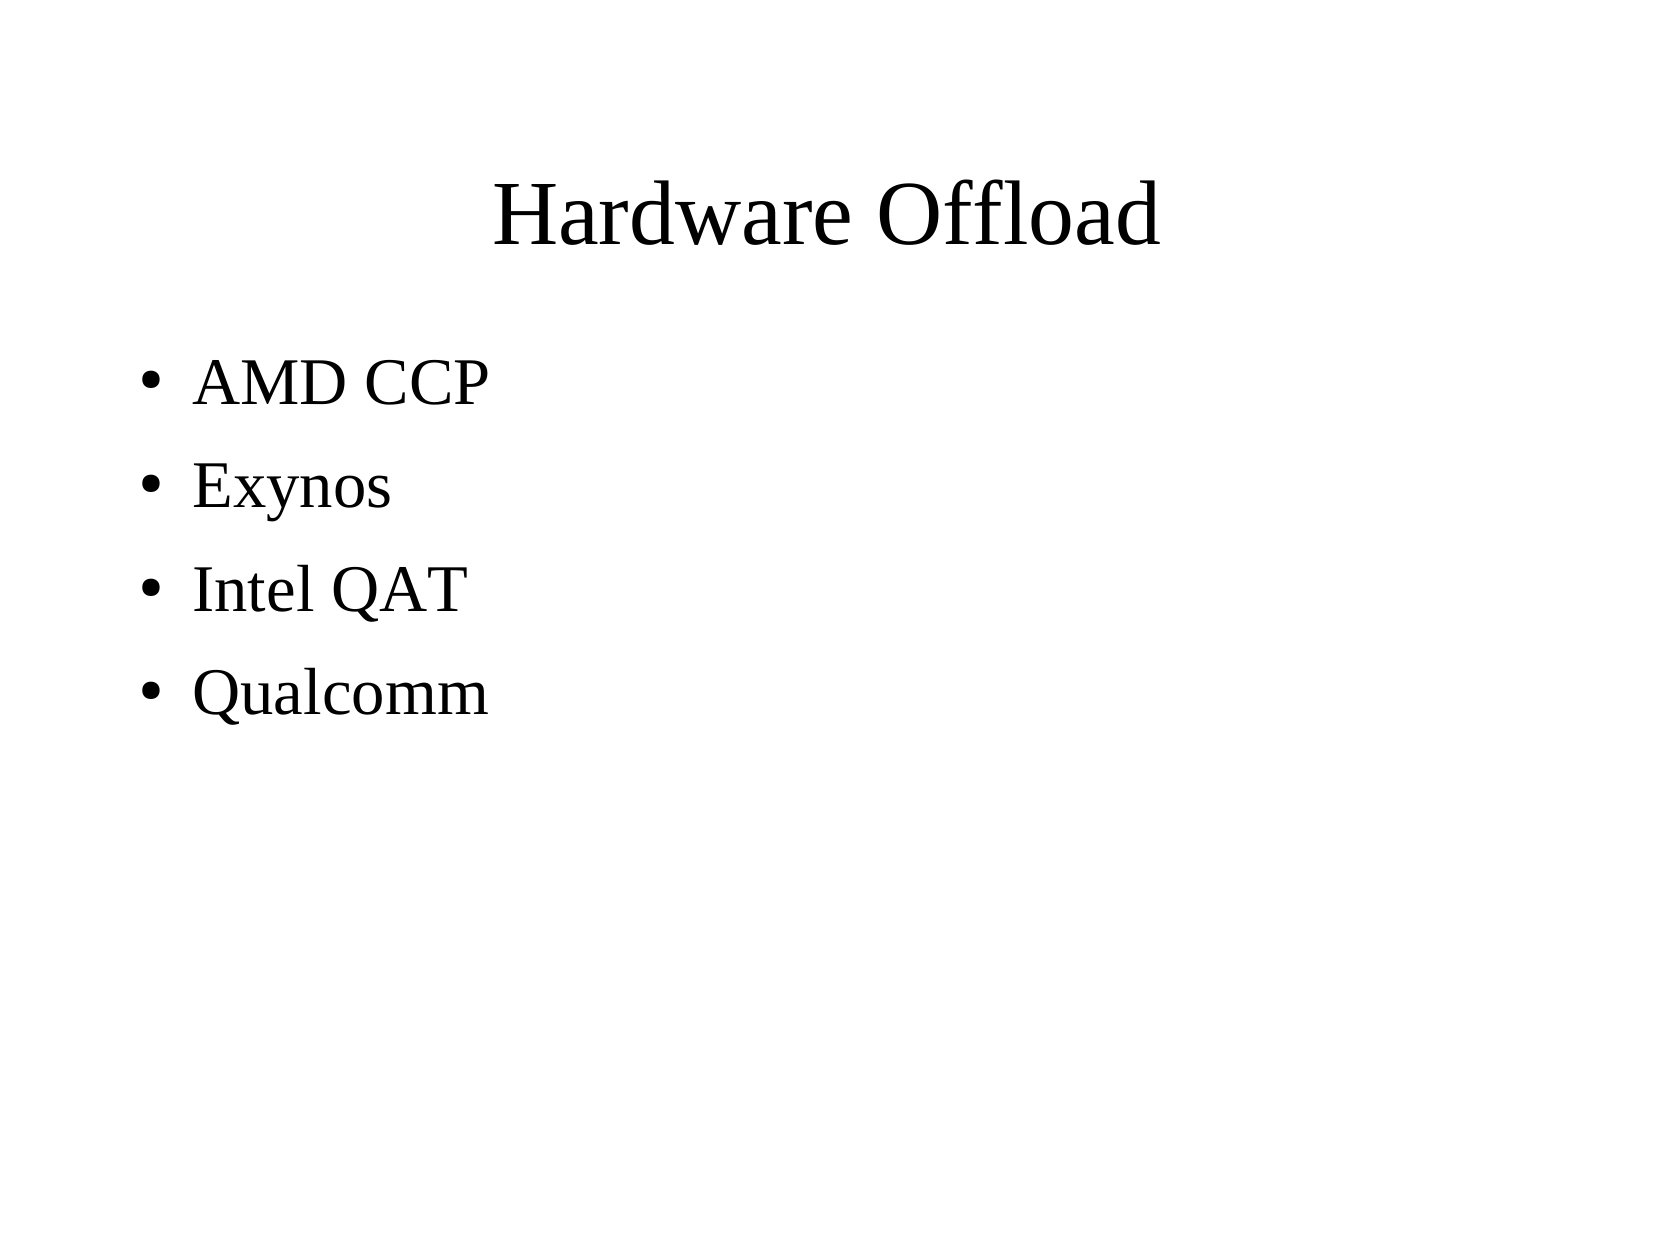

# Hardware Offload
AMD CCP
Exynos
Intel QAT
Qualcomm